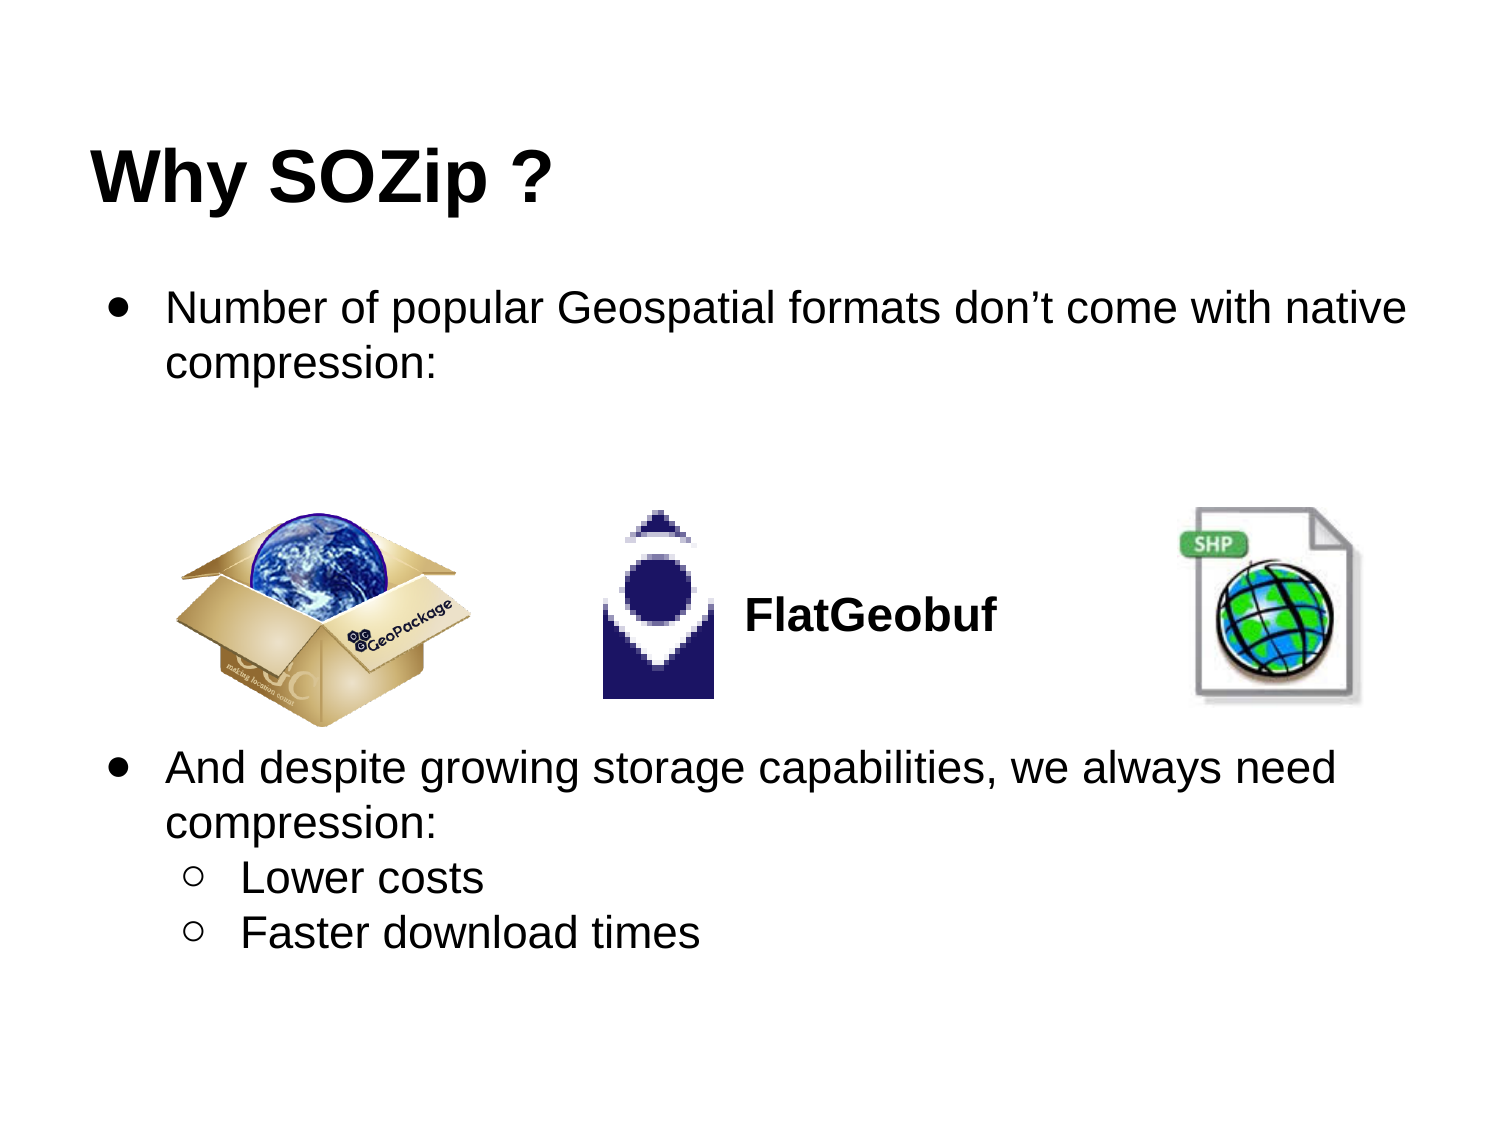

# Why SOZip ?
Number of popular Geospatial formats don’t come with native compression:
And despite growing storage capabilities, we always need compression:
Lower costs
Faster download times
FlatGeobuf